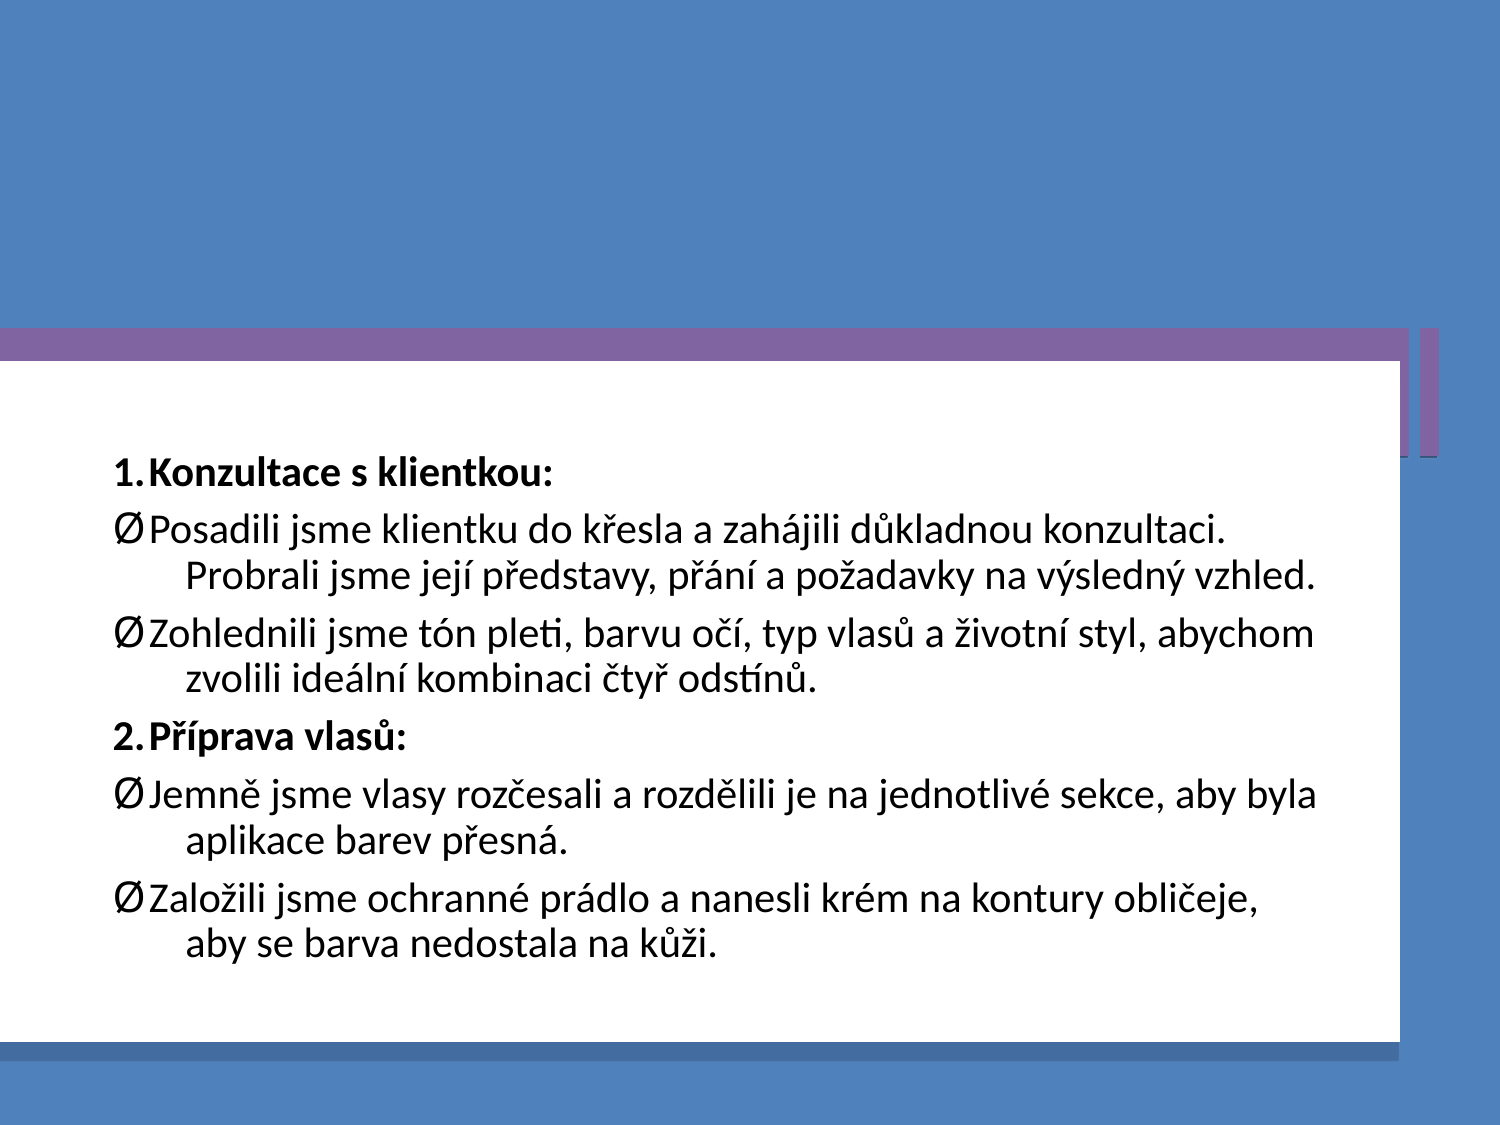

#
Konzultace s klientkou:
Posadili jsme klientku do křesla a zahájili důkladnou konzultaci. Probrali jsme její představy, přání a požadavky na výsledný vzhled.
Zohlednili jsme tón pleti, barvu očí, typ vlasů a životní styl, abychom zvolili ideální kombinaci čtyř odstínů.
Příprava vlasů:
Jemně jsme vlasy rozčesali a rozdělili je na jednotlivé sekce, aby byla aplikace barev přesná.
Založili jsme ochranné prádlo a nanesli krém na kontury obličeje, aby se barva nedostala na kůži.